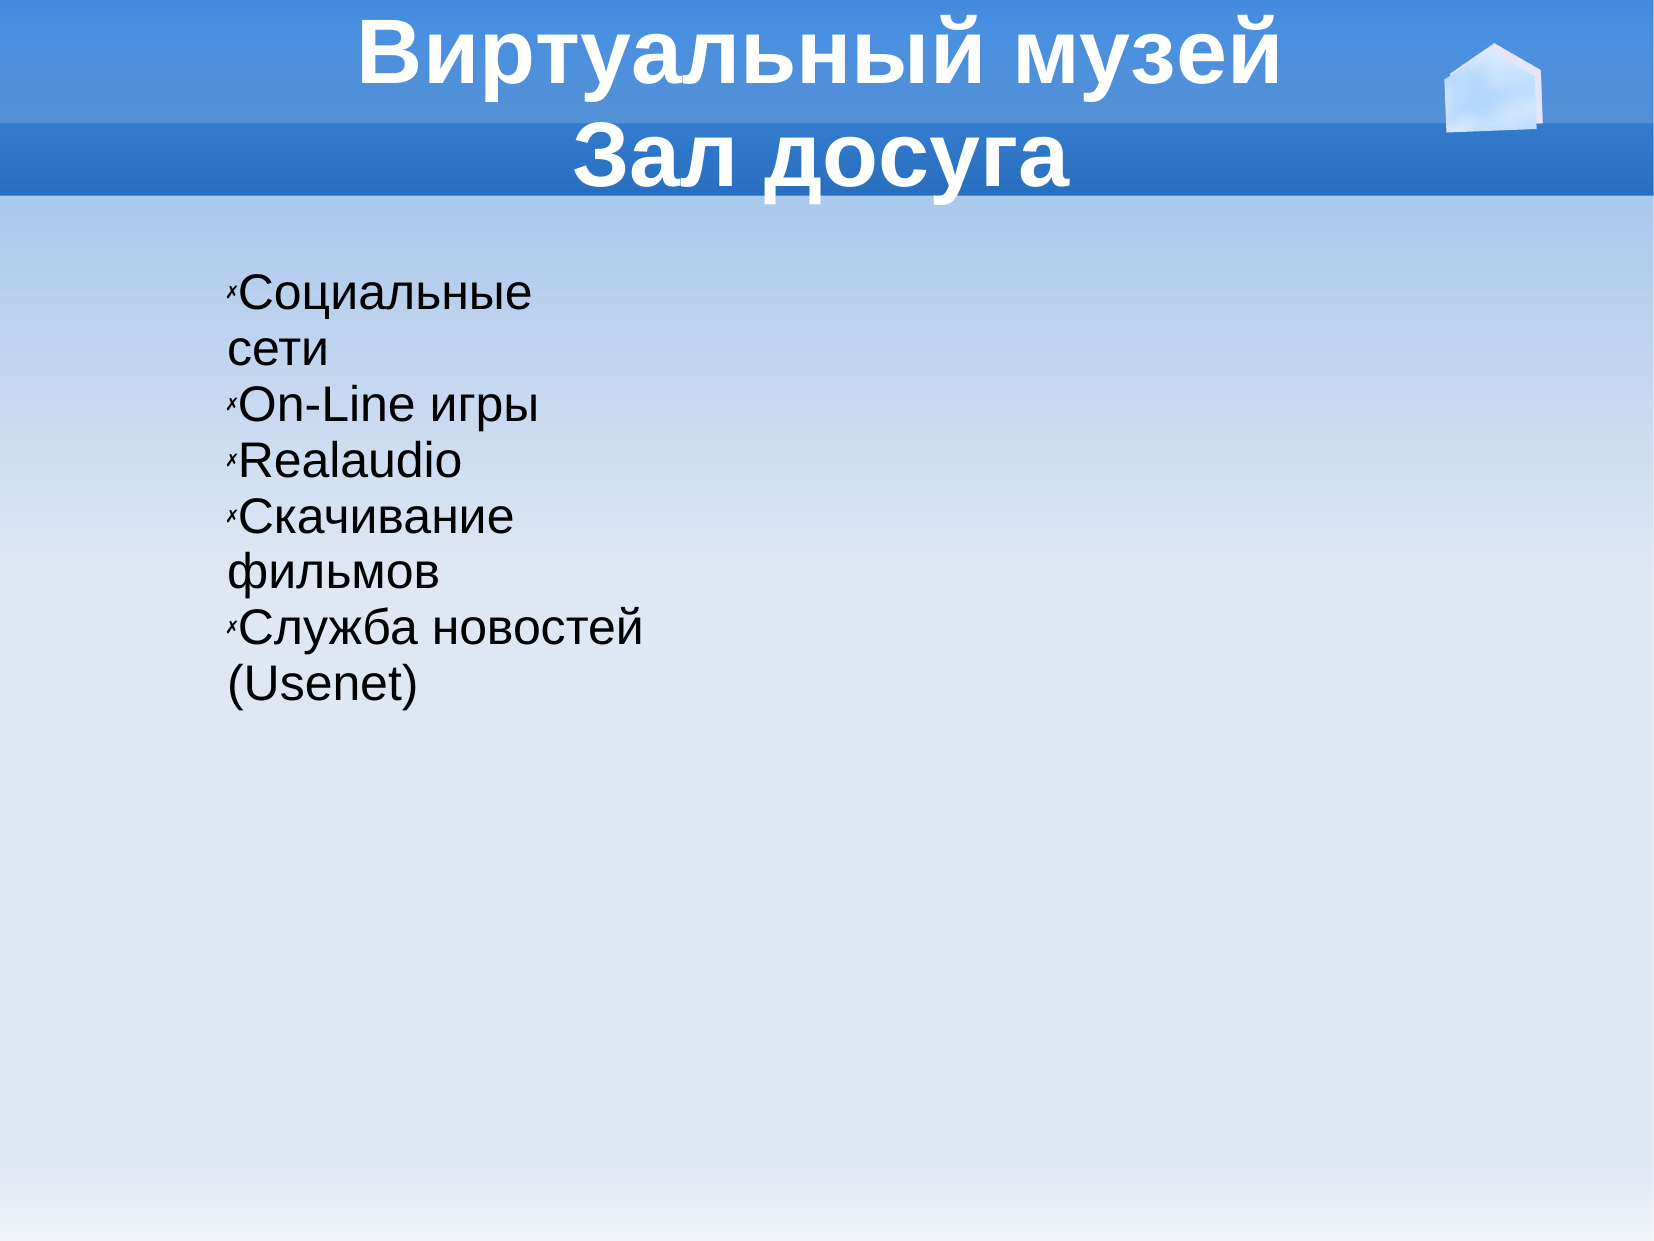

# Виртуальный музей Зал досуга
Социальные сети
On-Line игры
Realaudio
Скачивание фильмов
Служба новостей (Usenet)